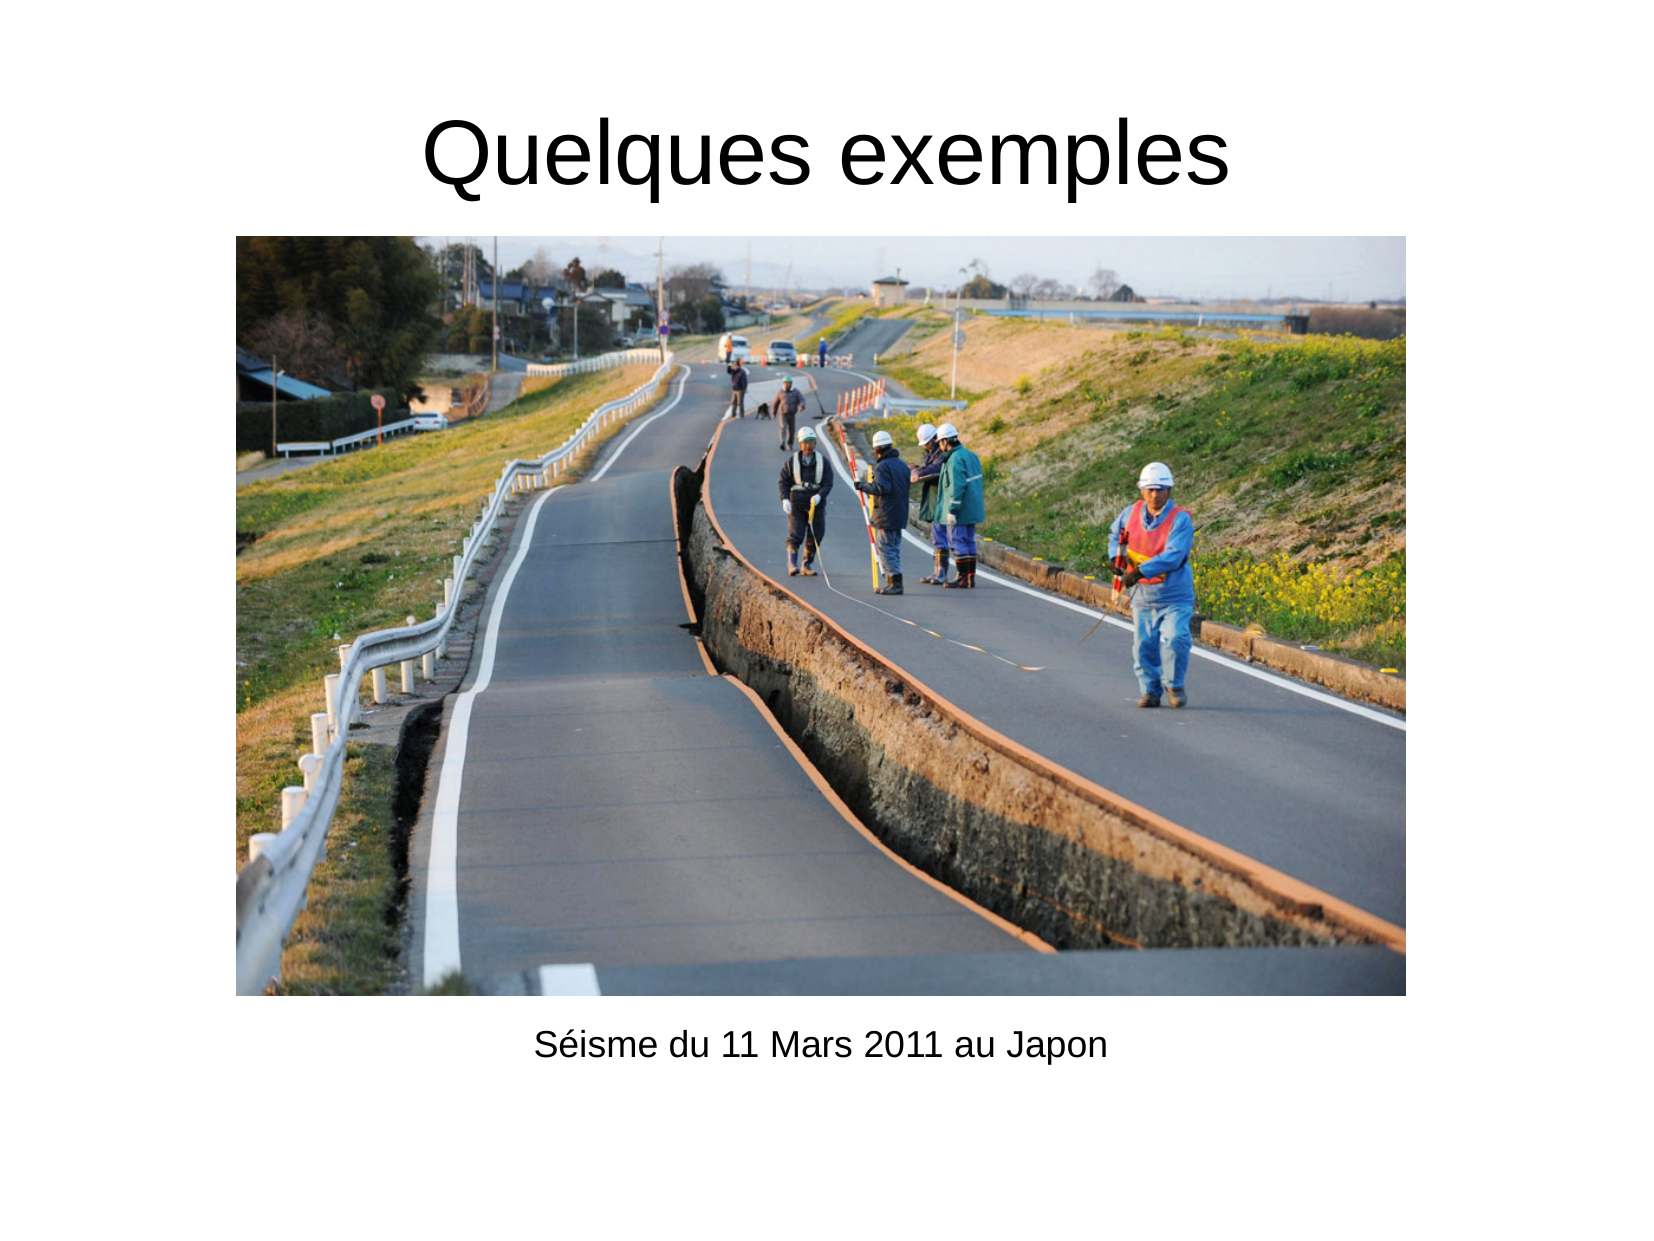

# Quelques exemples
Séisme du 11 Mars 2011 au Japon